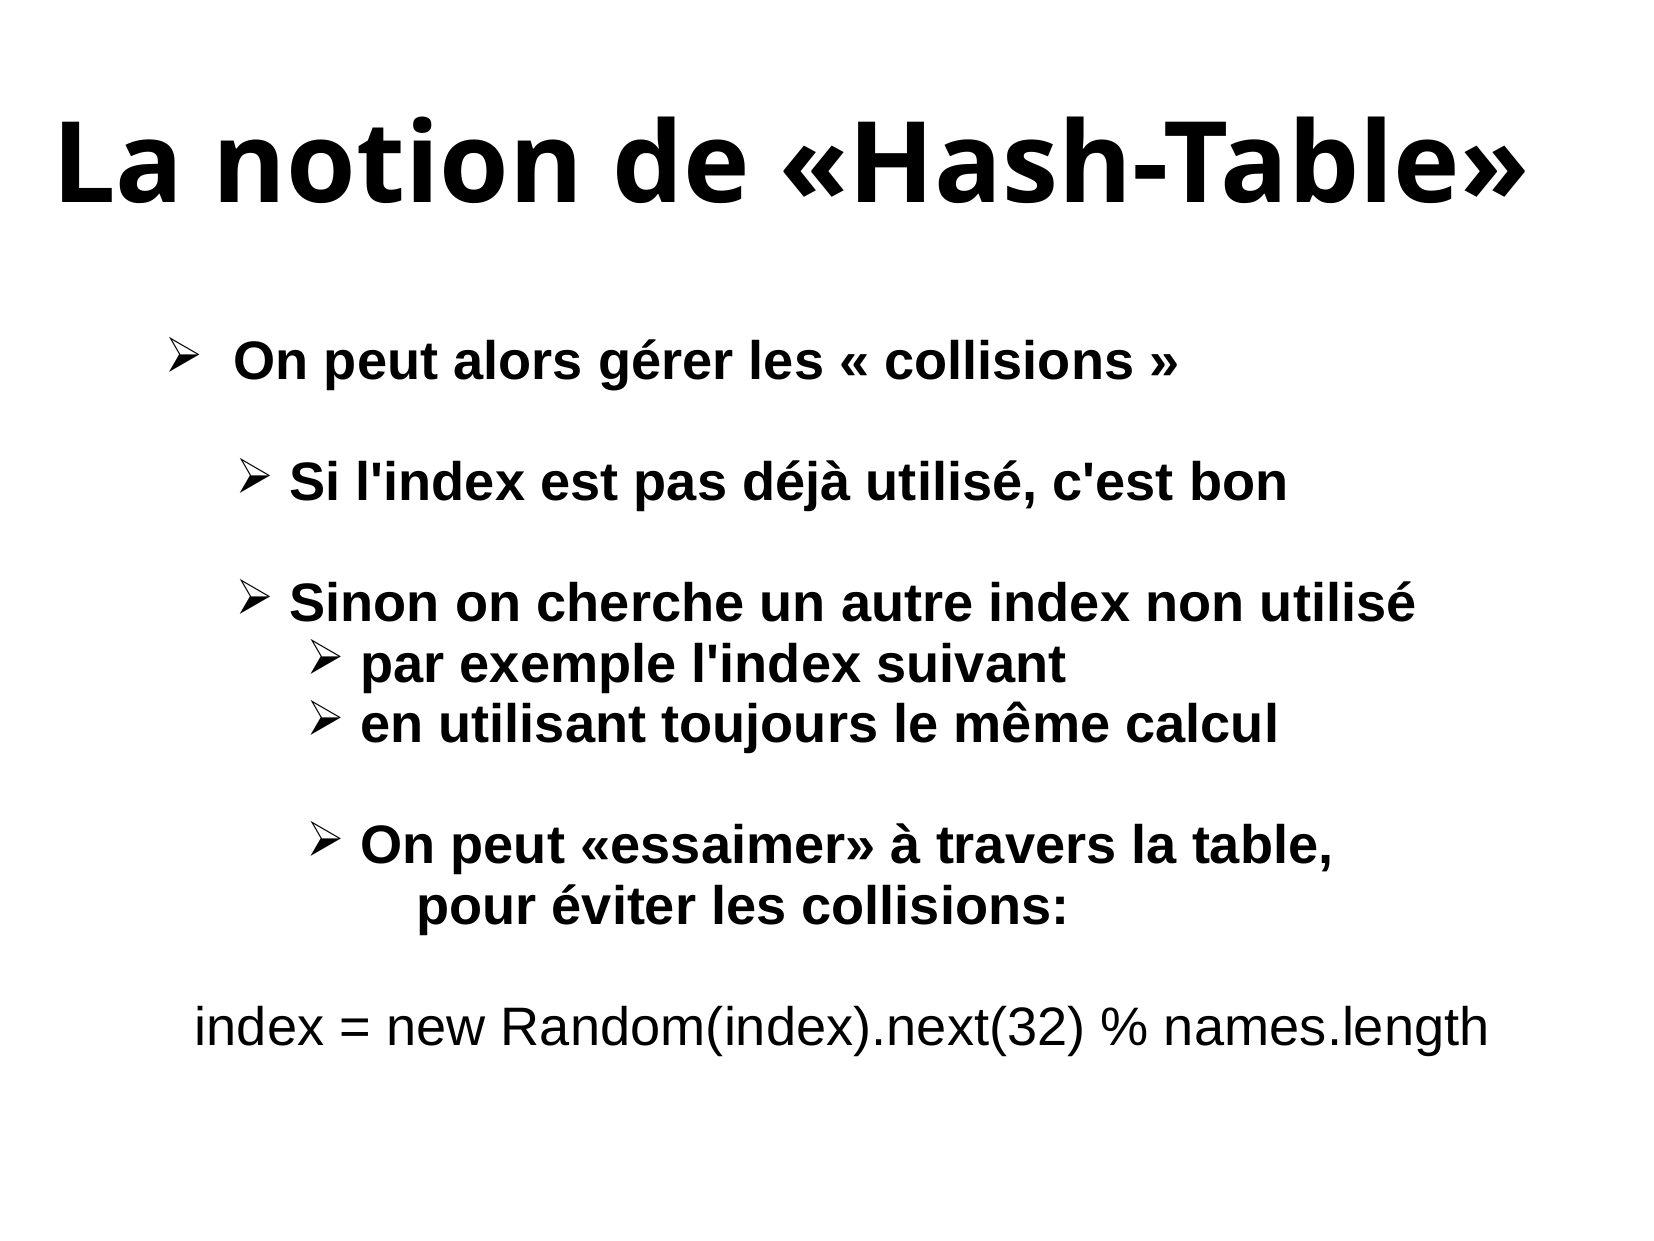

La notion de «Hash-Table»
 On peut alors gérer les « collisions »
 Si l'index est pas déjà utilisé, c'est bon
 Sinon on cherche un autre index non utilisé
 par exemple l'index suivant
 en utilisant toujours le même calcul
 On peut «essaimer» à travers la table,
pour éviter les collisions:
 index = new Random(index).next(32) % names.length